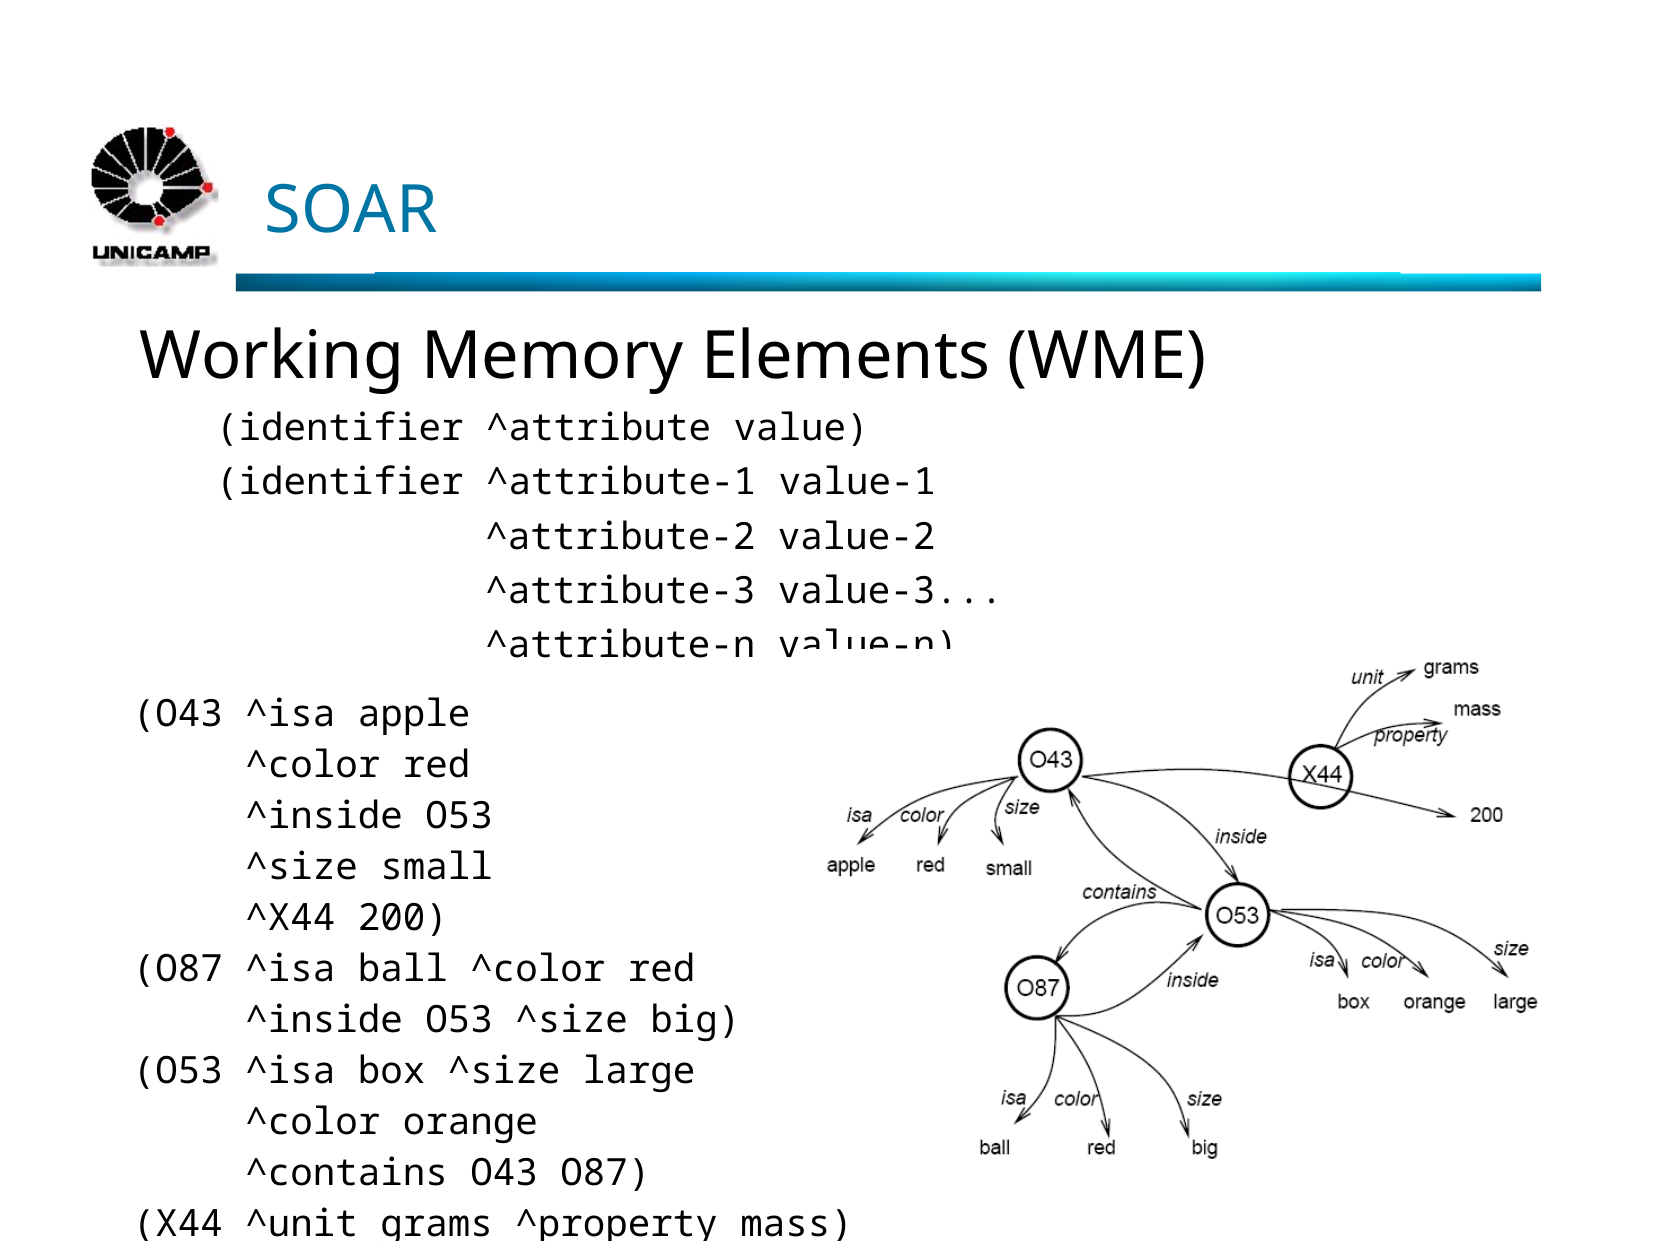

# SOAR
Working Memory Elements (WME)
(identifier ^attribute value)
(identifier ^attribute-1 value-1
 ^attribute-2 value-2
 ^attribute-3 value-3...
 ^attribute-n value-n)
(O43 ^isa apple
 ^color red
 ^inside O53
 ^size small
 ^X44 200)
(O87 ^isa ball ^color red
 ^inside O53 ^size big)
(O53 ^isa box ^size large
 ^color orange
 ^contains O43 O87)
(X44 ^unit grams ^property mass)